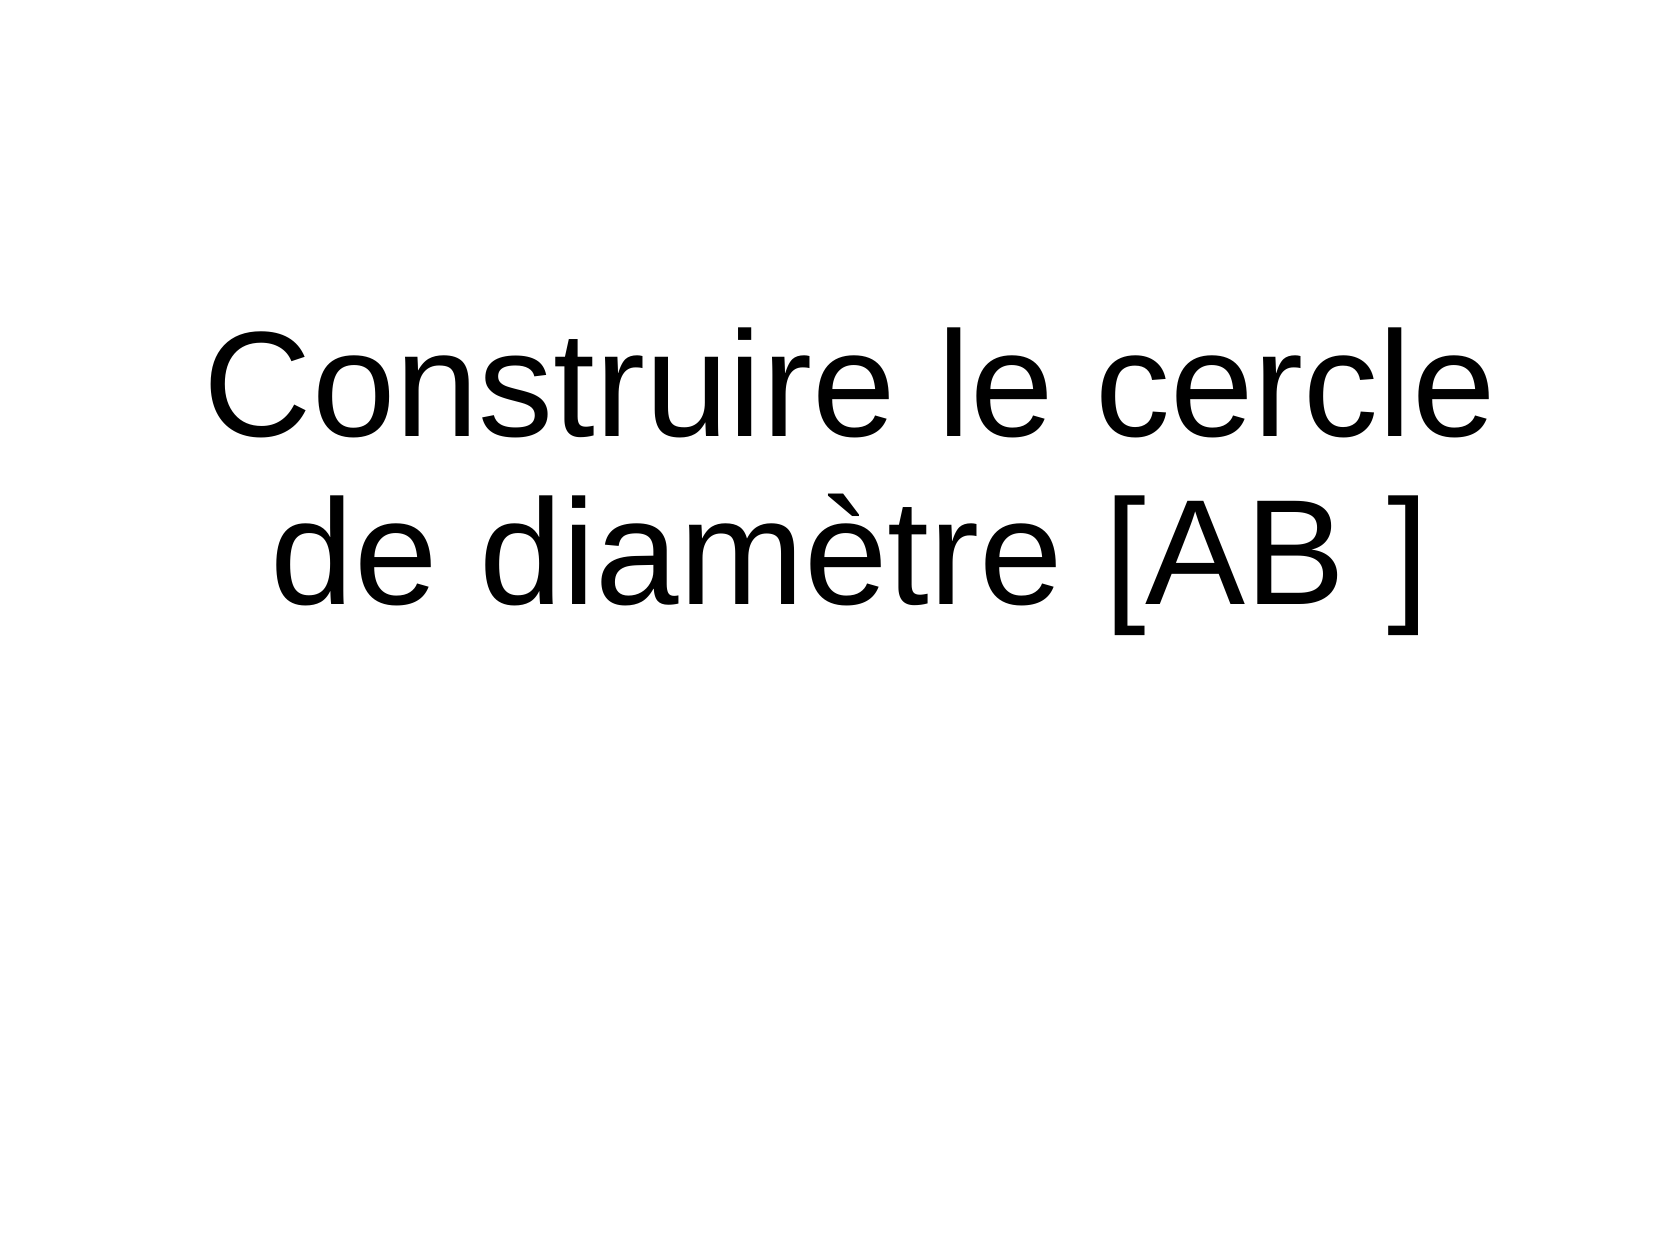

# Construire le cercle de diamètre [AB ]